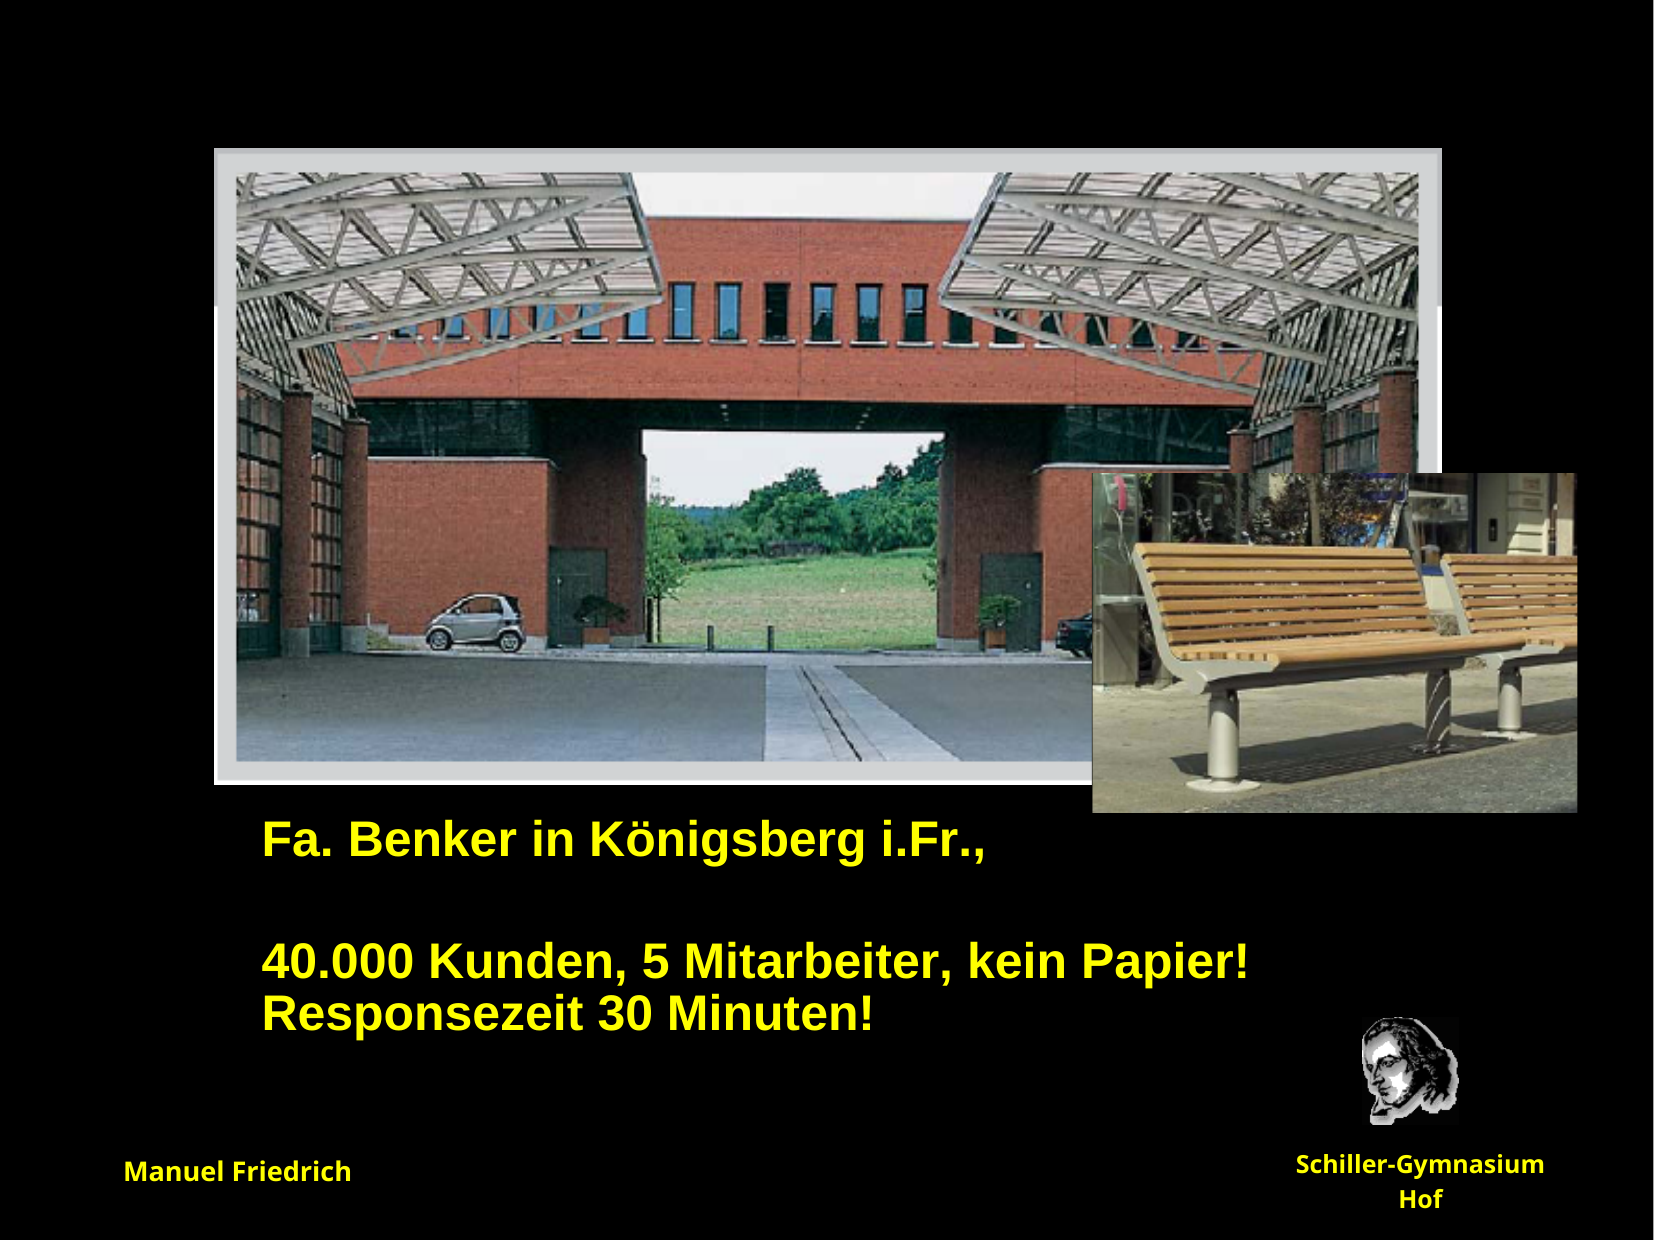

Fa. Benker in Königsberg i.Fr.,
40.000 Kunden, 5 Mitarbeiter, kein Papier!
Responsezeit 30 Minuten!
Schiller-Gymnasium
Hof
Manuel Friedrich